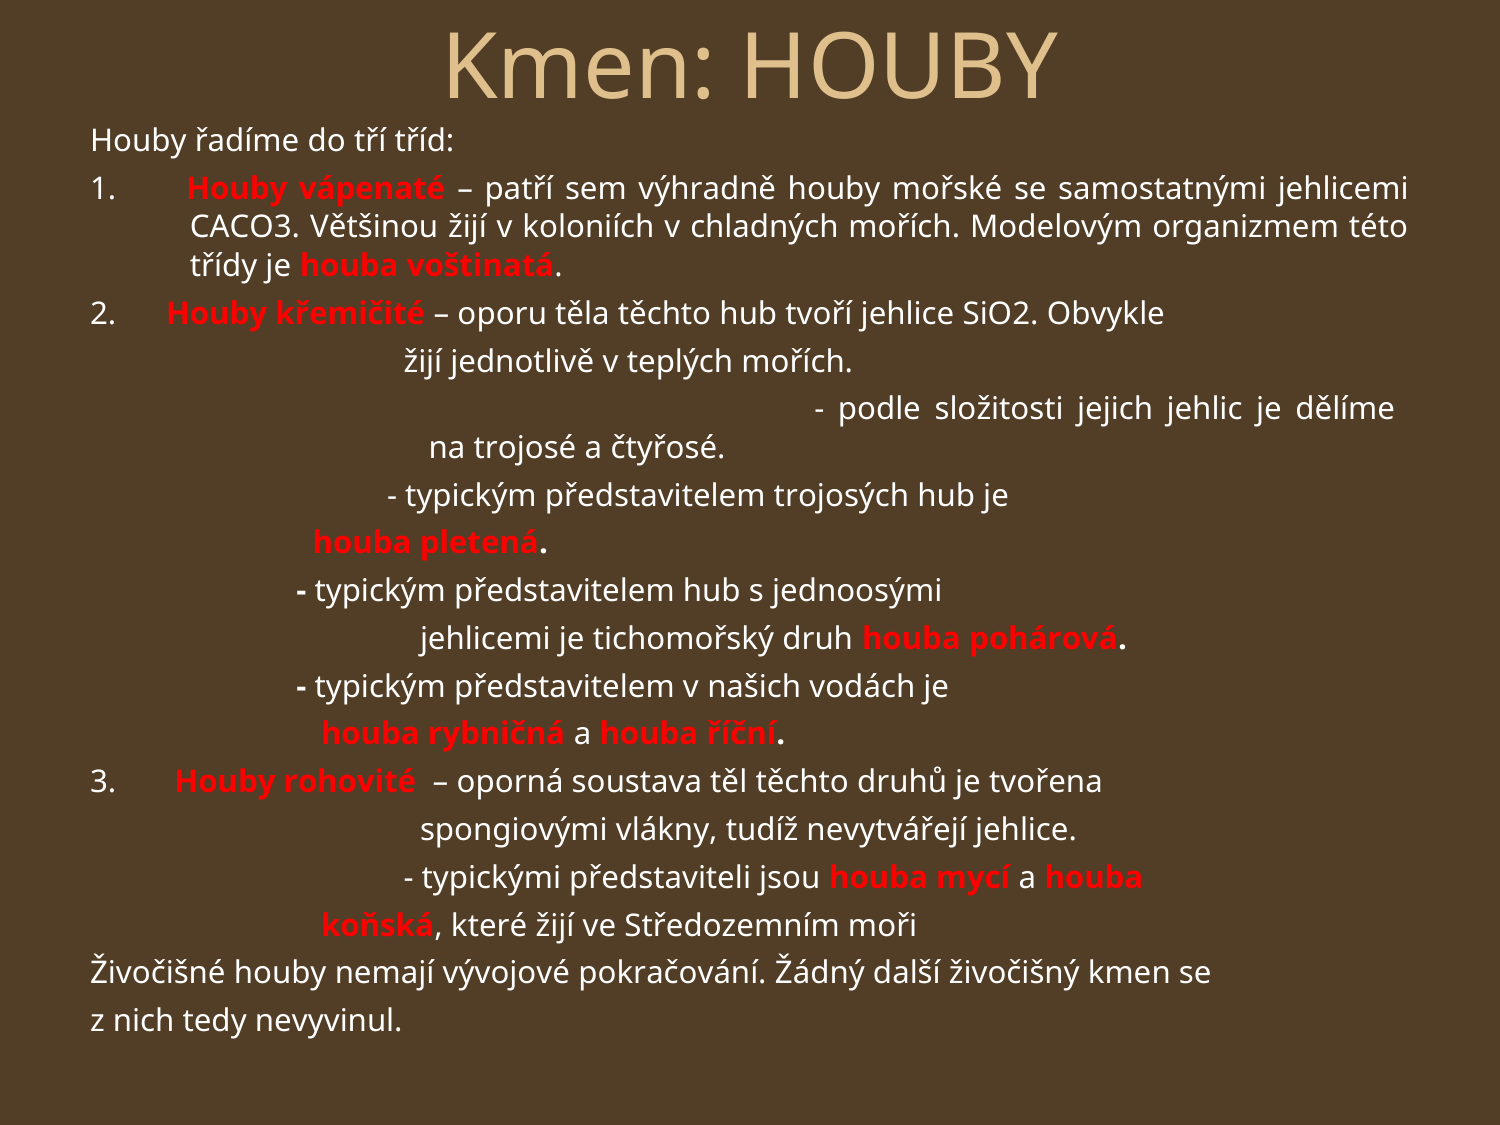

# Kmen: HOUBY
Houby řadíme do tří tříd:
1. Houby vápenaté – patří sem výhradně houby mořské se samostatnými jehlicemi CACO3. Většinou žijí v koloniích v chladných mořích. Modelovým organizmem této třídy je houba voštinatá.
2. Houby křemičité – oporu těla těchto hub tvoří jehlice SiO2. Obvykle
 žijí jednotlivě v teplých mořích.
 - podle složitosti jejich jehlic je dělíme
 na trojosé a čtyřosé.
 - typickým představitelem trojosých hub je
 houba pletená.
 - typickým představitelem hub s jednoosými
 jehlicemi je tichomořský druh houba pohárová.
 - typickým představitelem v našich vodách je
 houba rybničná a houba říční.
3. Houby rohovité – oporná soustava těl těchto druhů je tvořena
 spongiovými vlákny, tudíž nevytvářejí jehlice.
 - typickými představiteli jsou houba mycí a houba
 koňská, které žijí ve Středozemním moři
Živočišné houby nemají vývojové pokračování. Žádný další živočišný kmen se
z nich tedy nevyvinul.